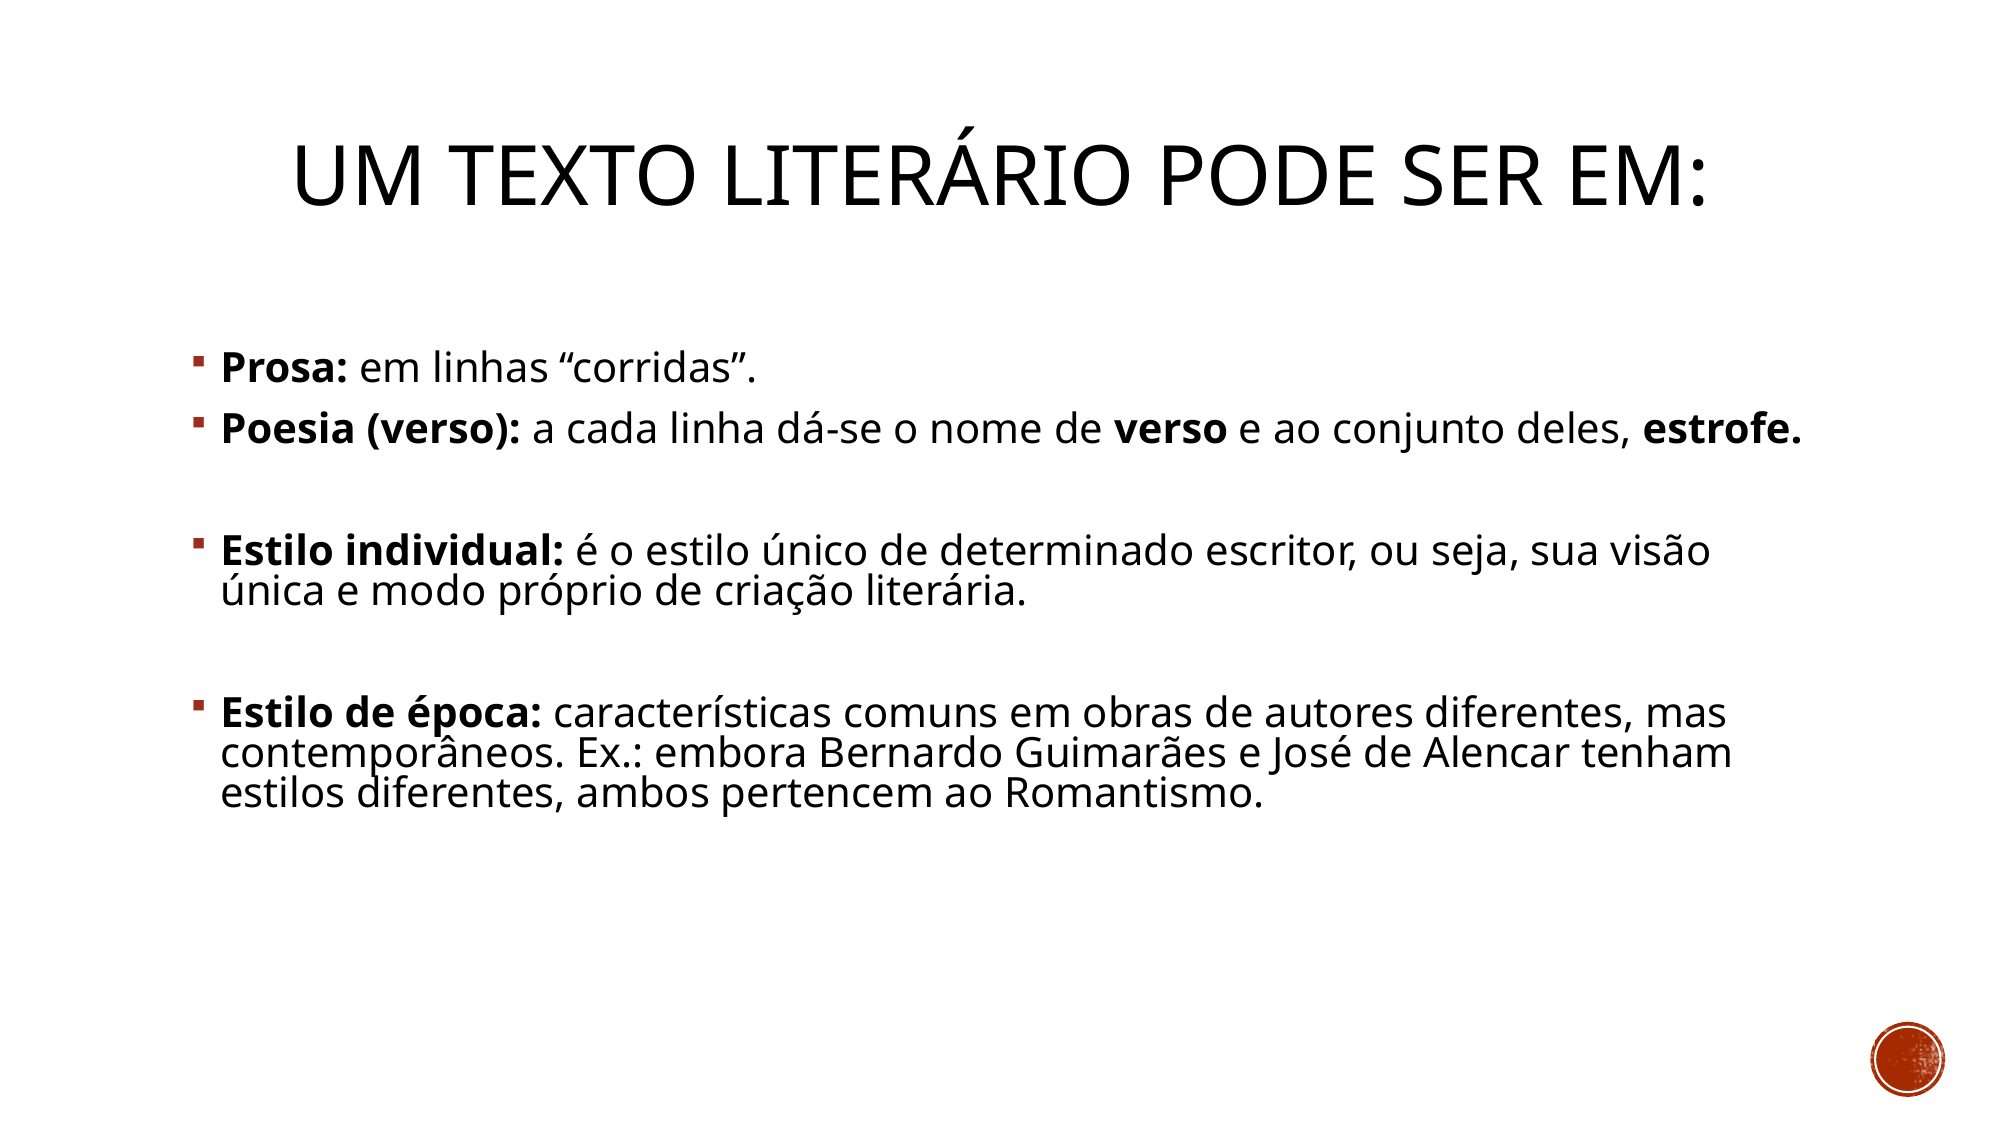

# um texto literário pode ser em:
Prosa: em linhas “corridas”.
Poesia (verso): a cada linha dá-se o nome de verso e ao conjunto deles, estrofe.
Estilo individual: é o estilo único de determinado escritor, ou seja, sua visão única e modo próprio de criação literária.
Estilo de época: características comuns em obras de autores diferentes, mas contemporâneos. Ex.: embora Bernardo Guimarães e José de Alencar tenham estilos diferentes, ambos pertencem ao Romantismo.